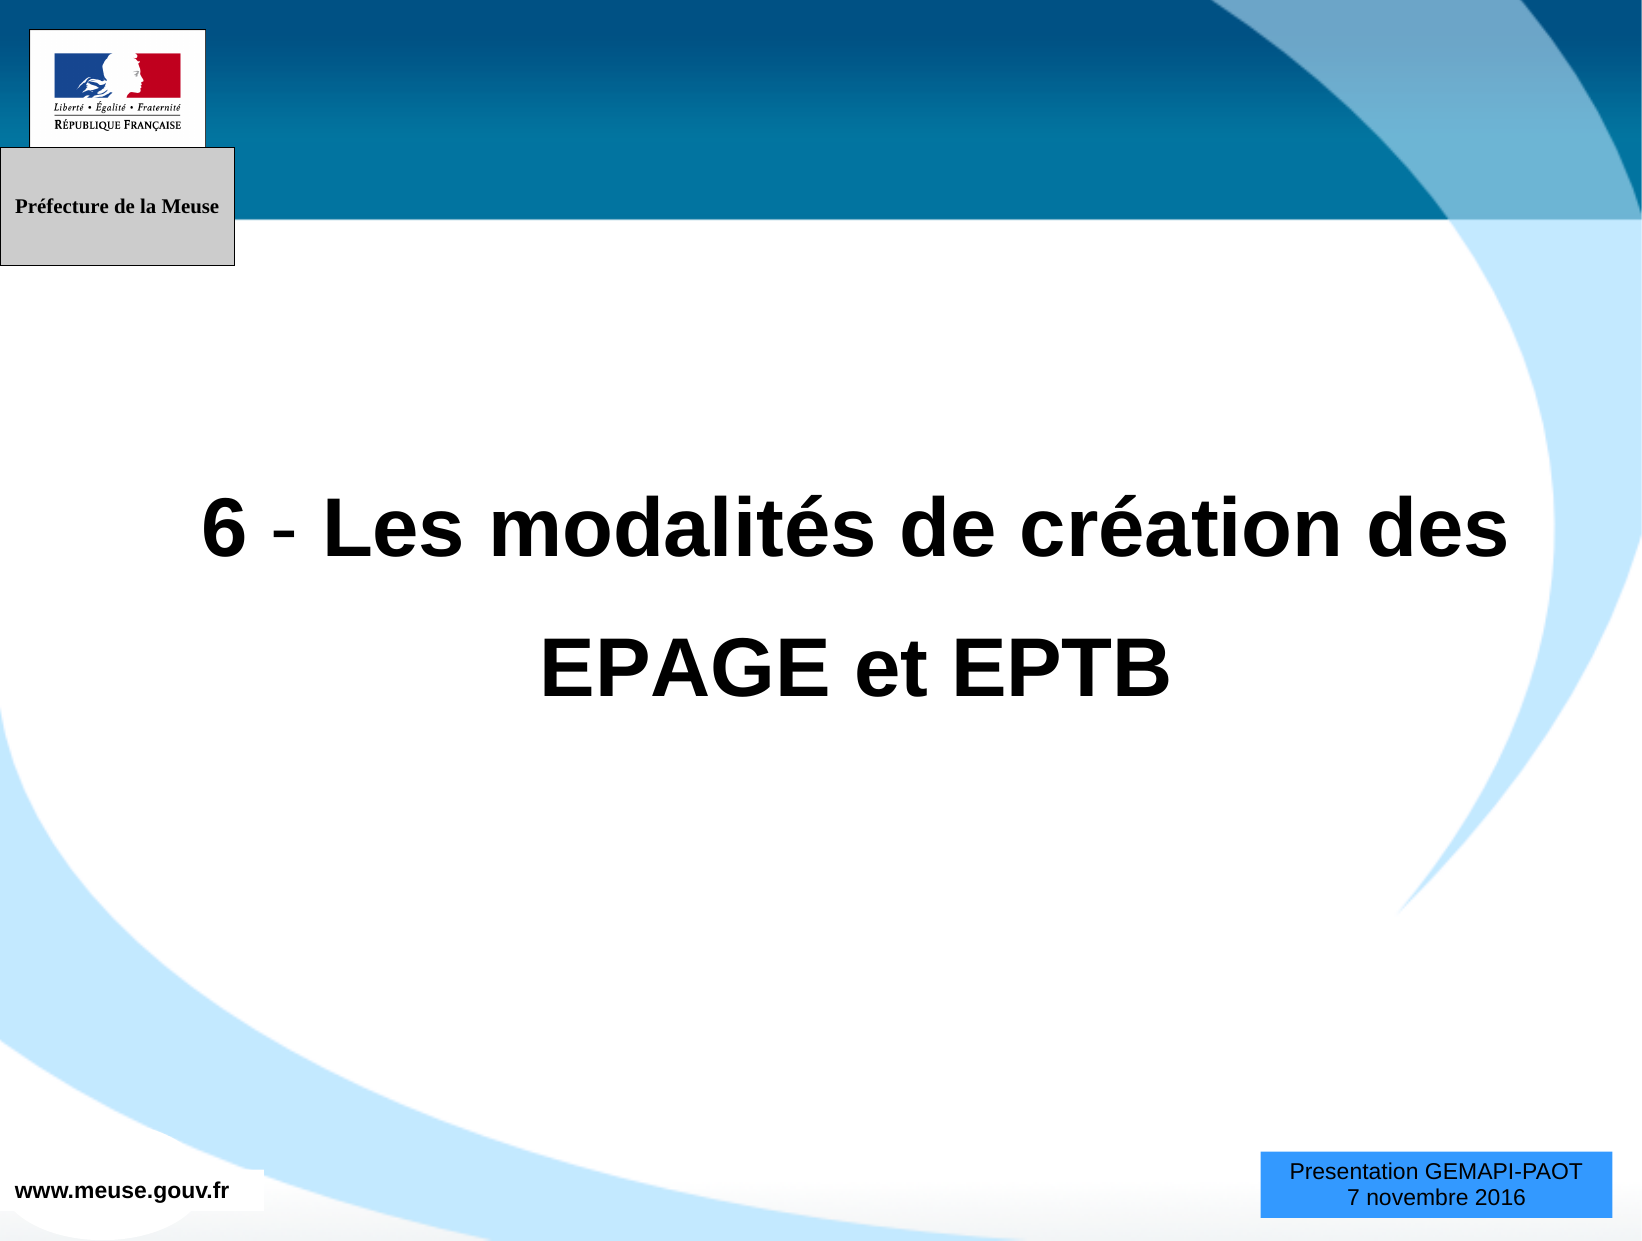

# 6 - Les modalités de création des EPAGE et EPTB